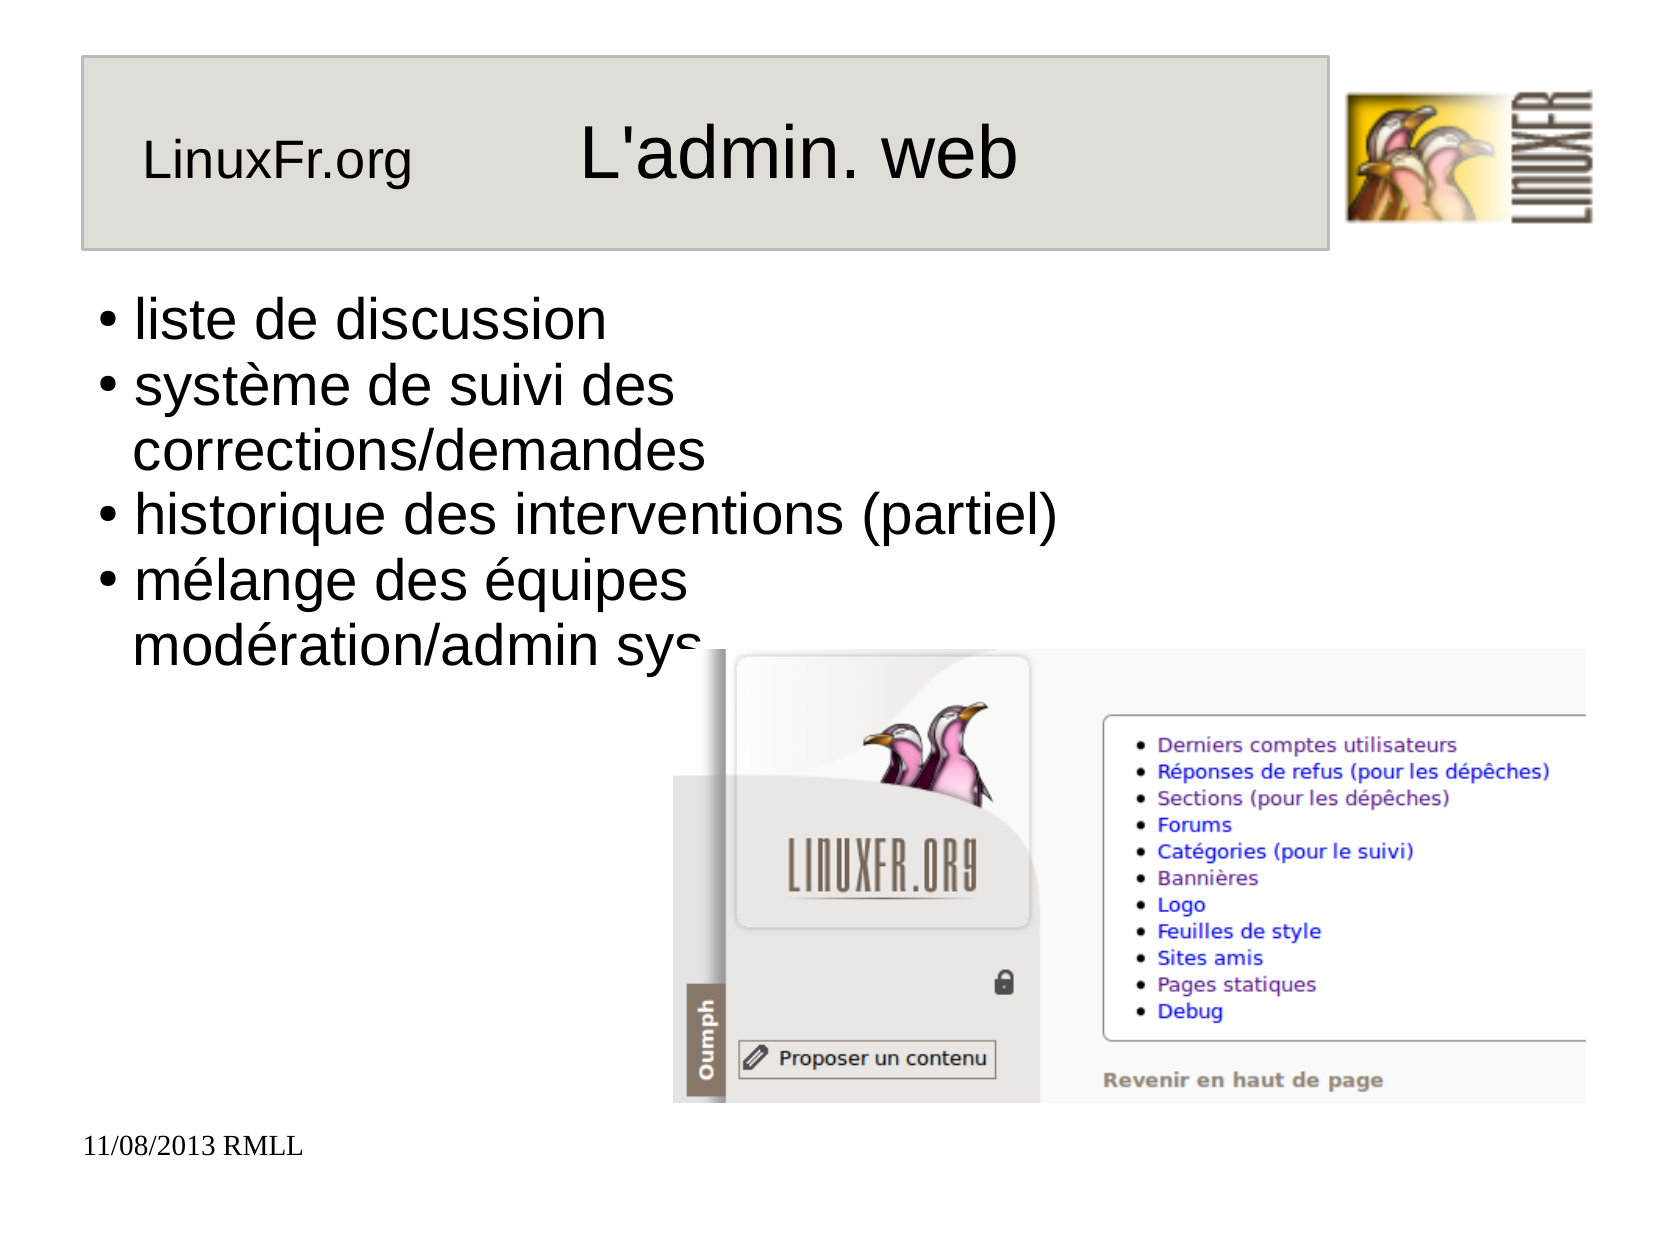

# LinuxFr.org L'admin. web
 liste de discussion
 système de suivi des corrections/demandes
 historique des interventions (partiel)
 mélange des équipes modération/admin sys.